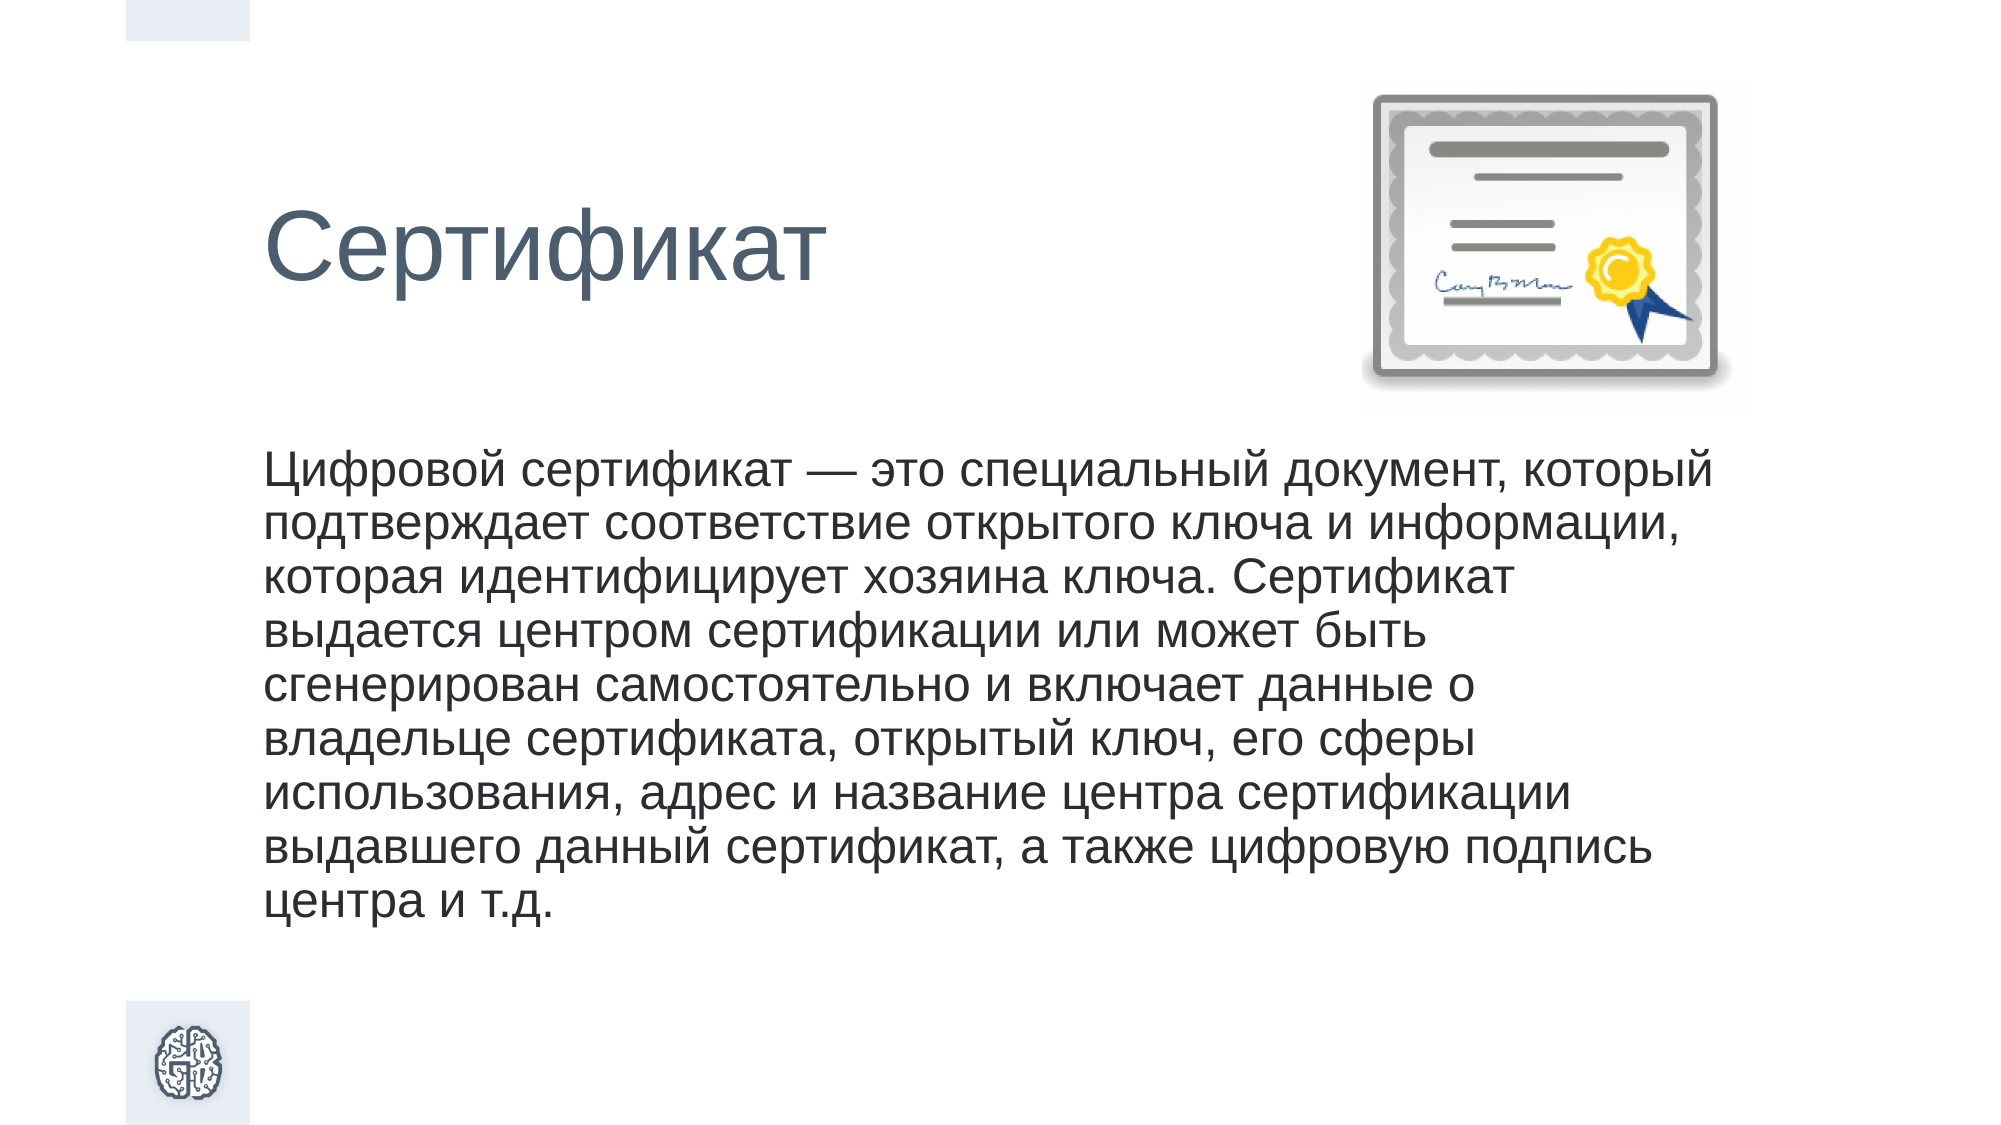

# Сертификат
Цифровой сертификат — это специальный документ, который подтверждает соответствие открытого ключа и информации, которая идентифицирует хозяина ключа. Сертификат выдается центром сертификации или может быть сгенерирован самостоятельно и включает данные о владельце сертификата, открытый ключ, его сферы использования, адрес и название центра сертификации выдавшего данный сертификат, а также цифровую подпись центра и т.д.